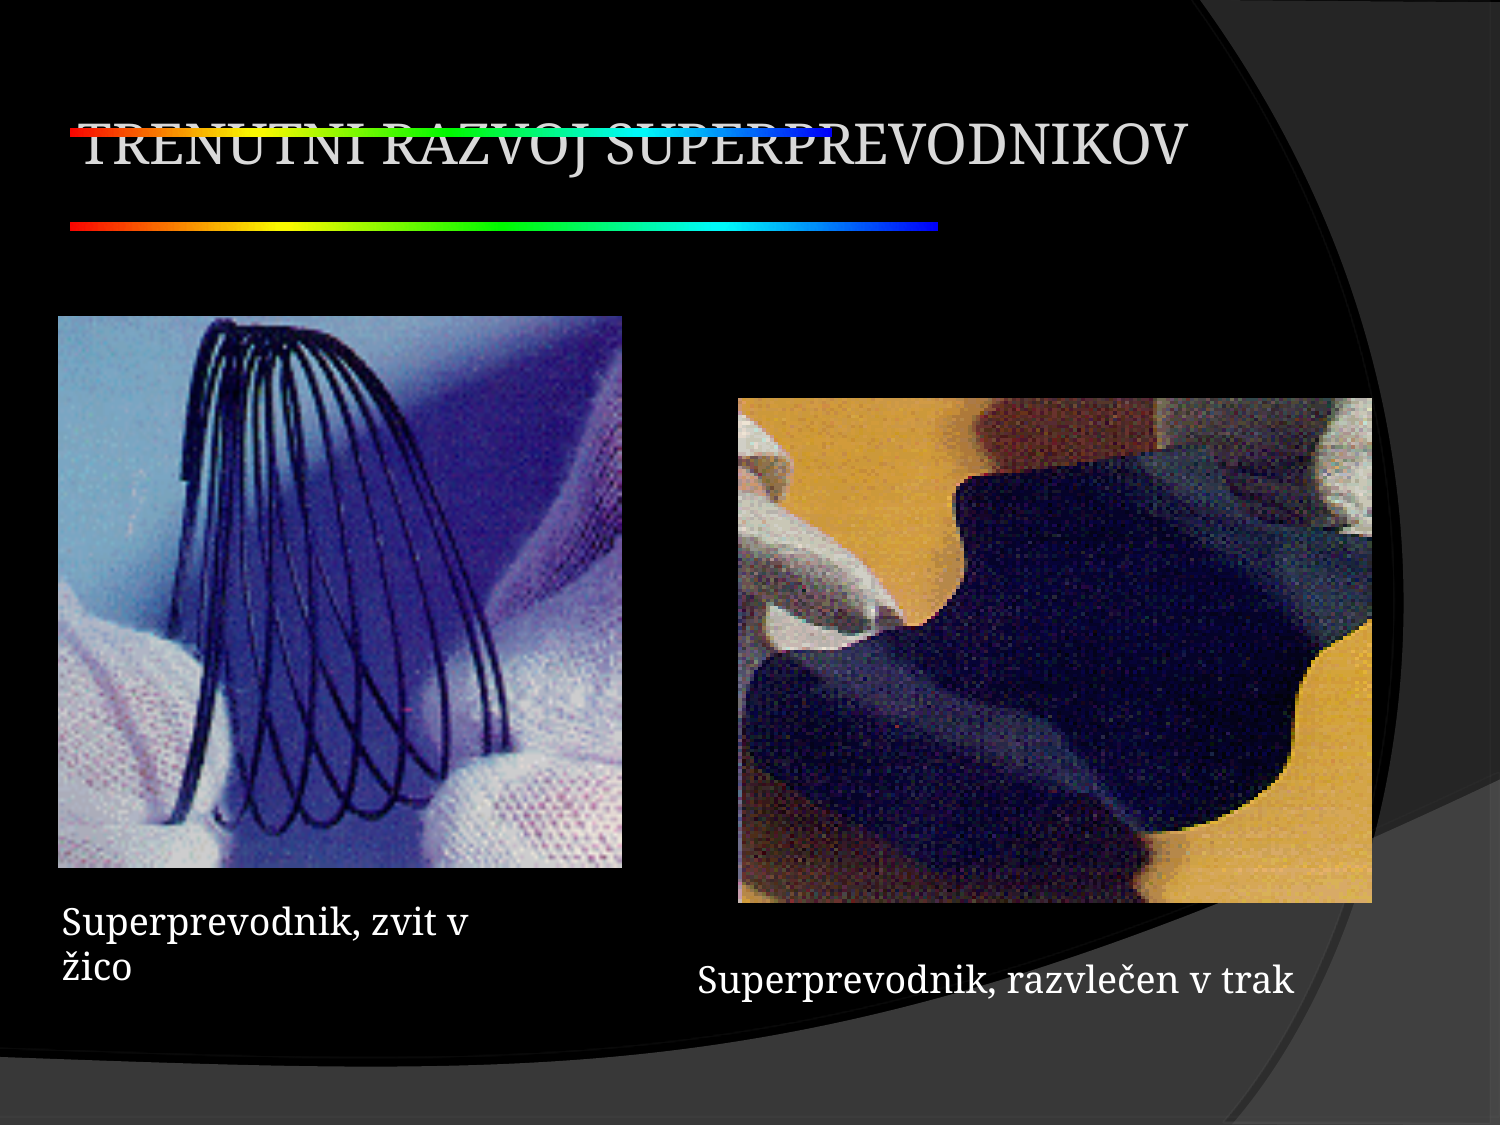

# TRENUTNI RAZVOJ SUPERPREVODNIKOV
Superprevodnik, zvit v žico
Superprevodnik, razvlečen v trak